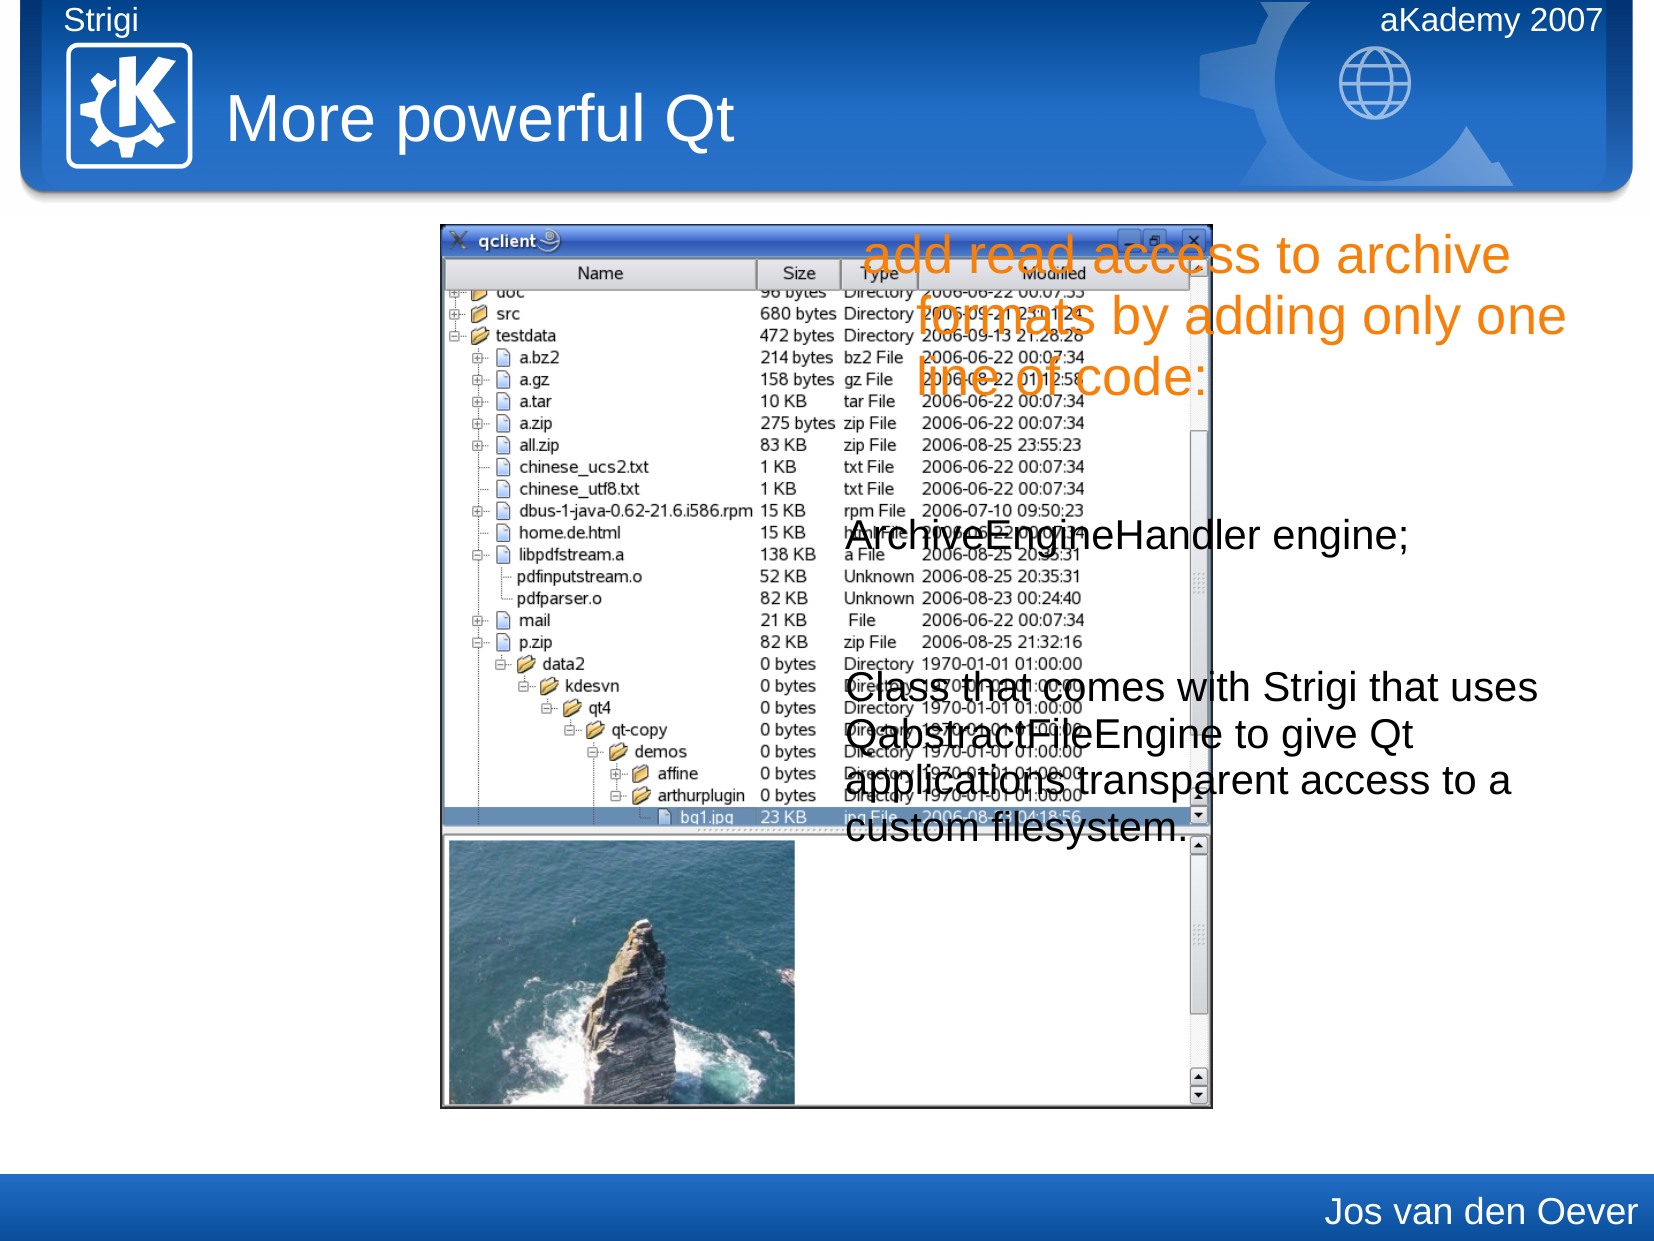

# More powerful Qt
add read access to archive formats by adding only one line of code:
ArchiveEngineHandler engine;
Class that comes with Strigi that uses QabstractFileEngine to give Qt applications transparent access to a custom filesystem.